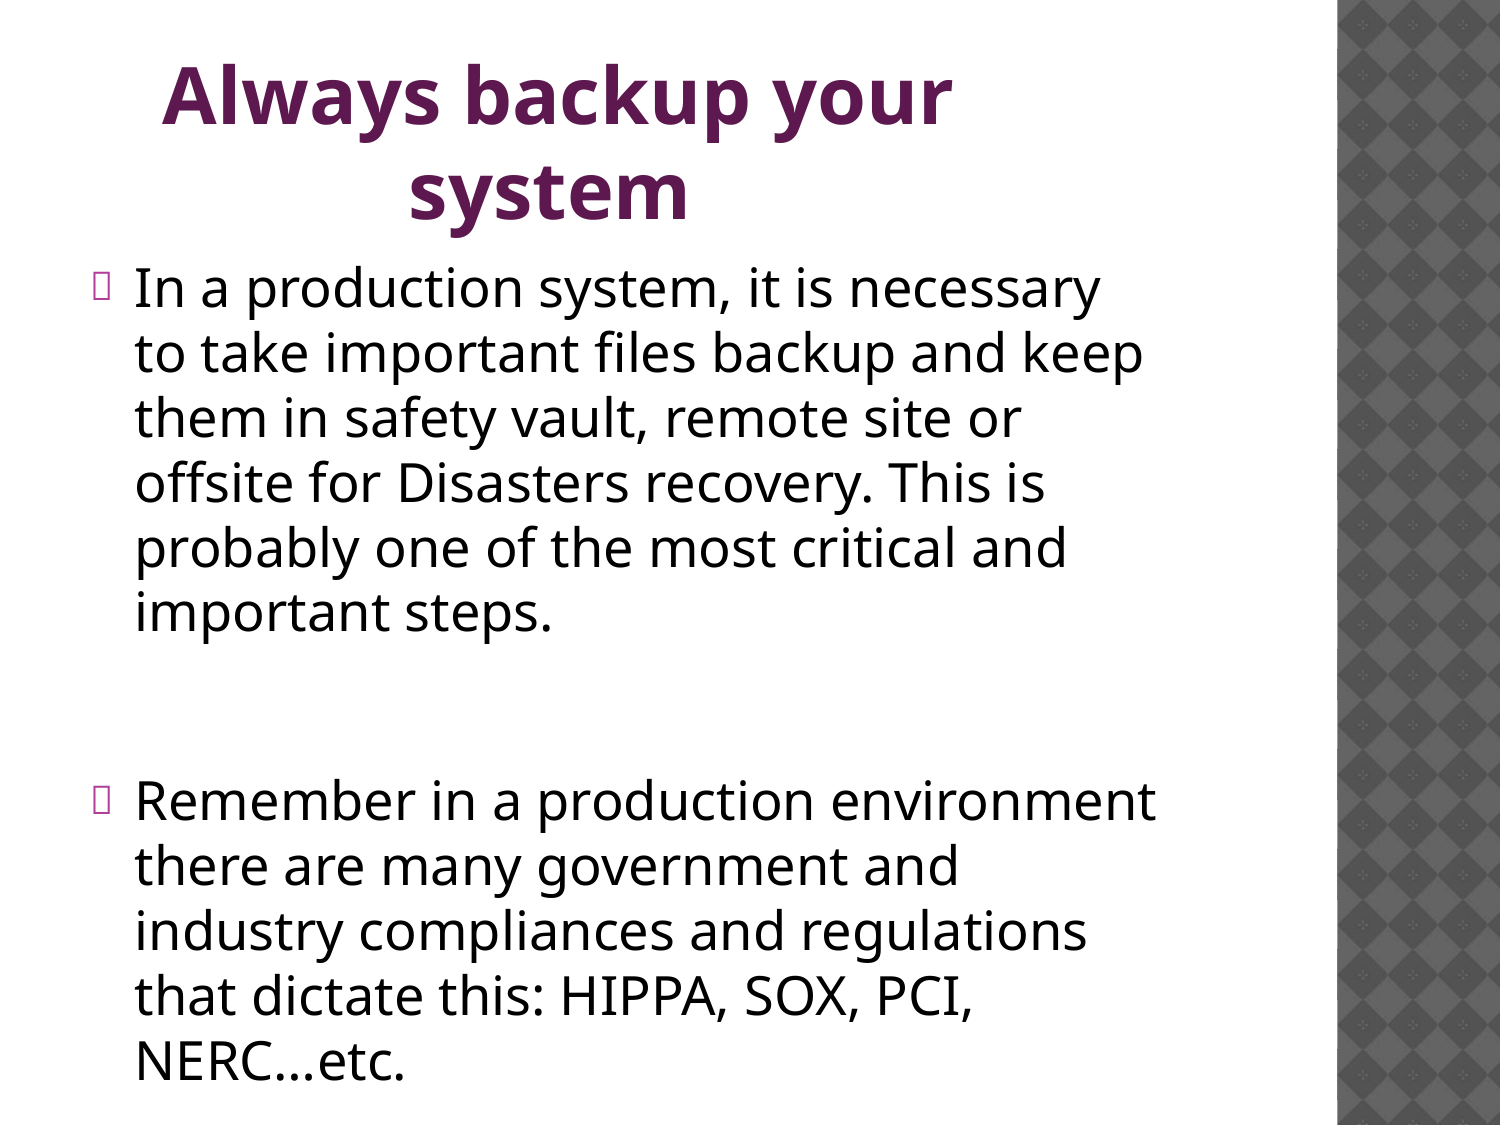

# Always backup your system
In a production system, it is necessary to take important files backup and keep them in safety vault, remote site or offsite for Disasters recovery. This is probably one of the most critical and important steps.
Remember in a production environment there are many government and industry compliances and regulations that dictate this: HIPPA, SOX, PCI, NERC…etc.